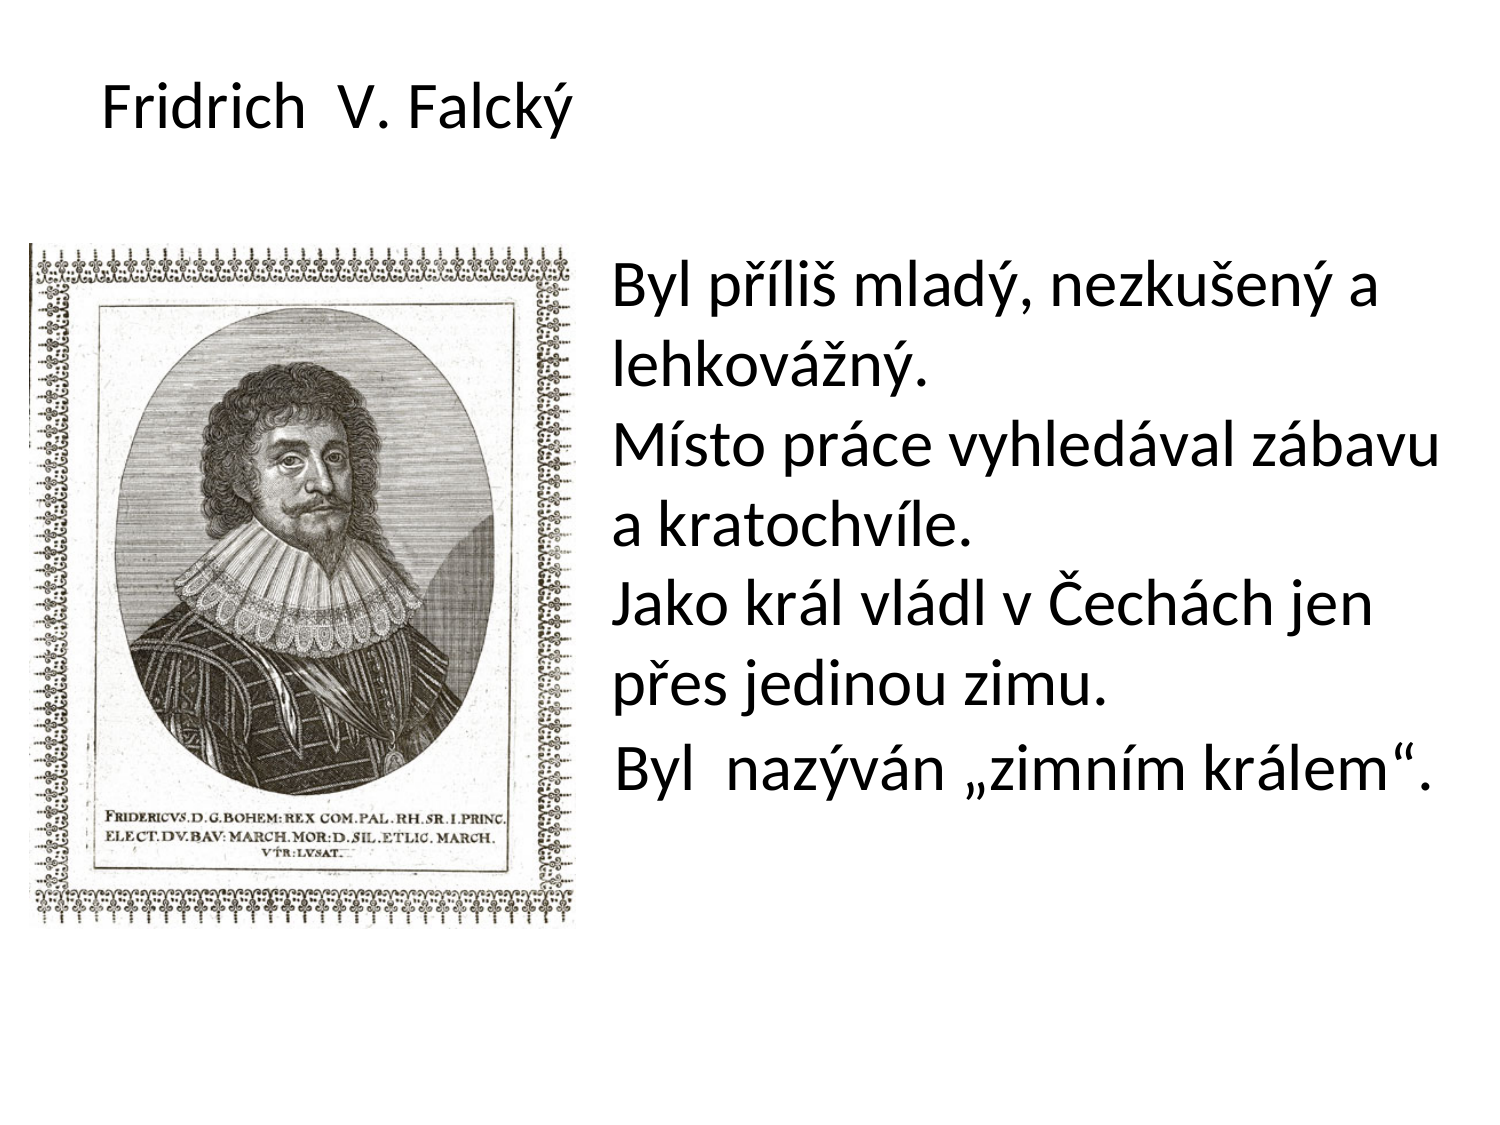

Fridrich V. Falcký
Byl příliš mladý, nezkušený a
lehkovážný.
Místo práce vyhledával zábavu a kratochvíle.
Jako král vládl v Čechách jen
přes jedinou zimu.
 Byl nazýván „zimním králem“.